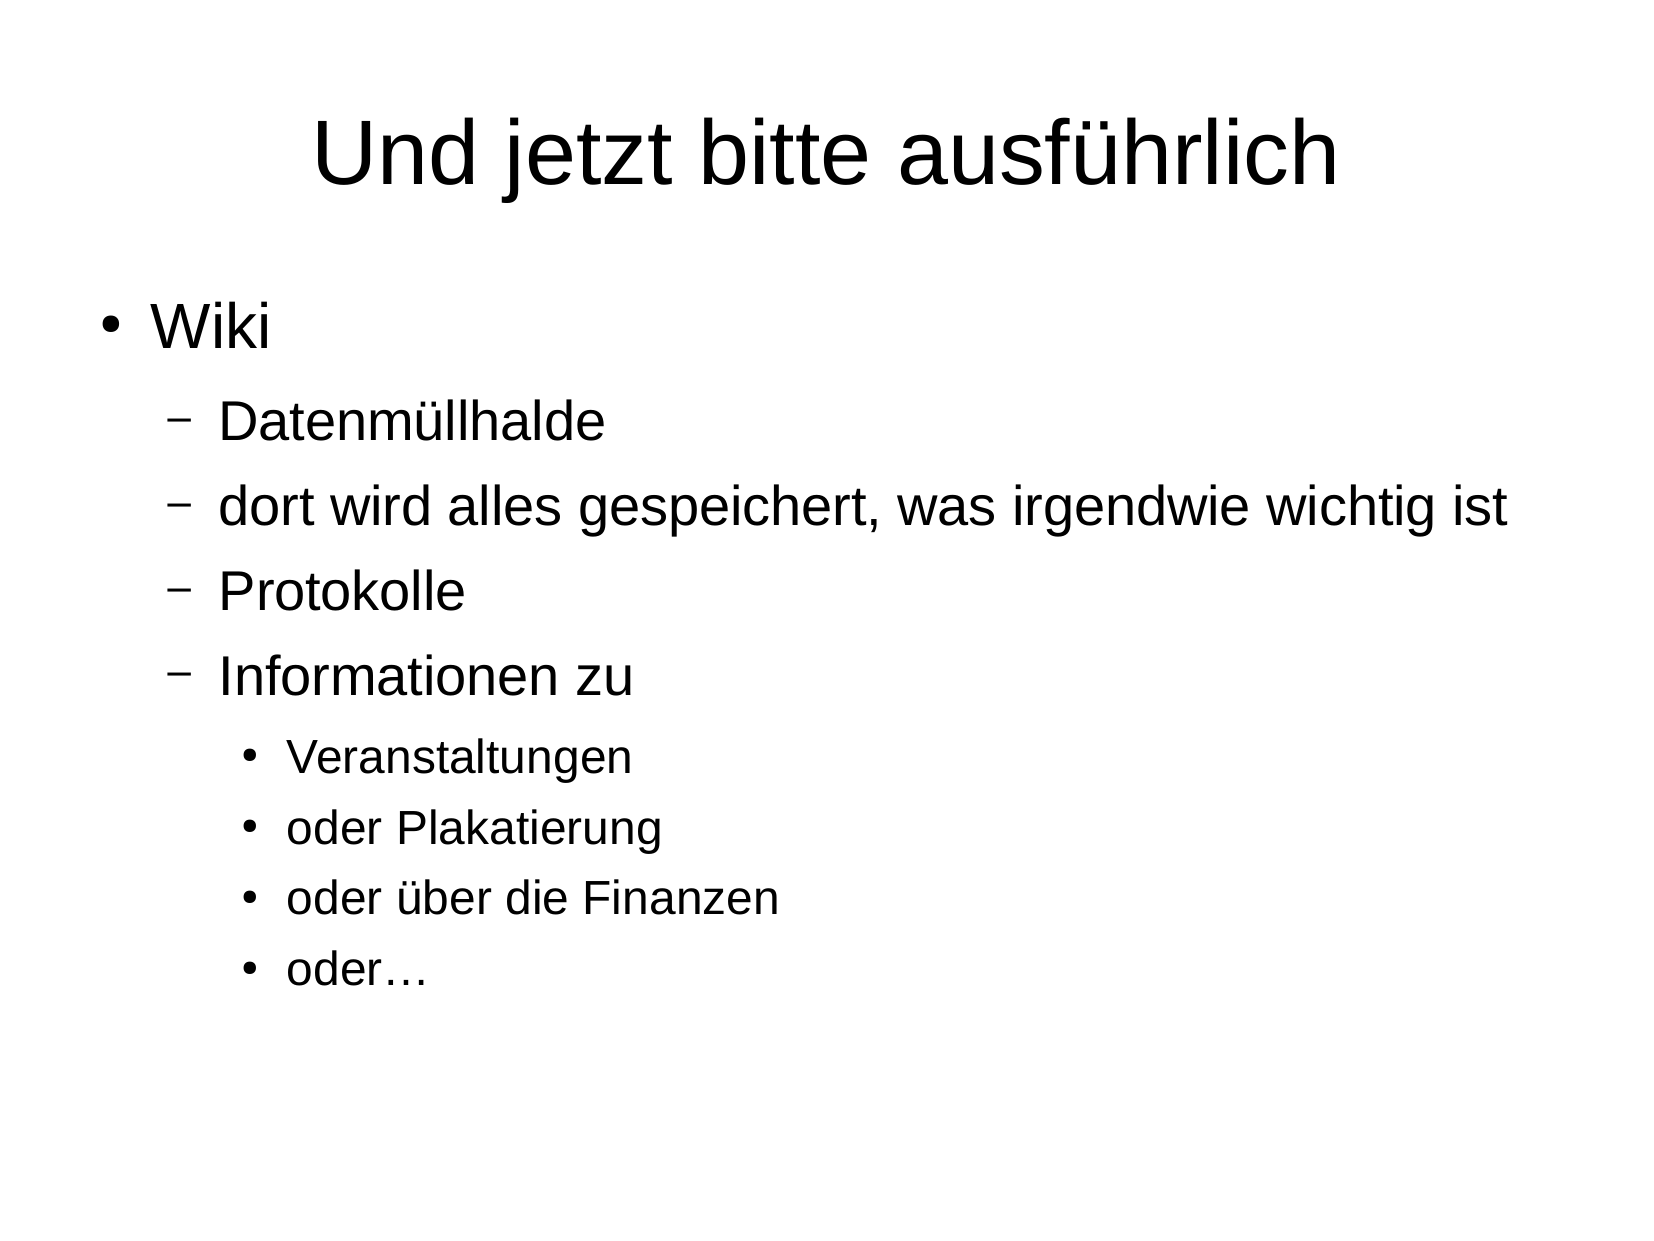

# Und jetzt bitte ausführlich
Wiki
Datenmüllhalde
dort wird alles gespeichert, was irgendwie wichtig ist
Protokolle
Informationen zu
Veranstaltungen
oder Plakatierung
oder über die Finanzen
oder…